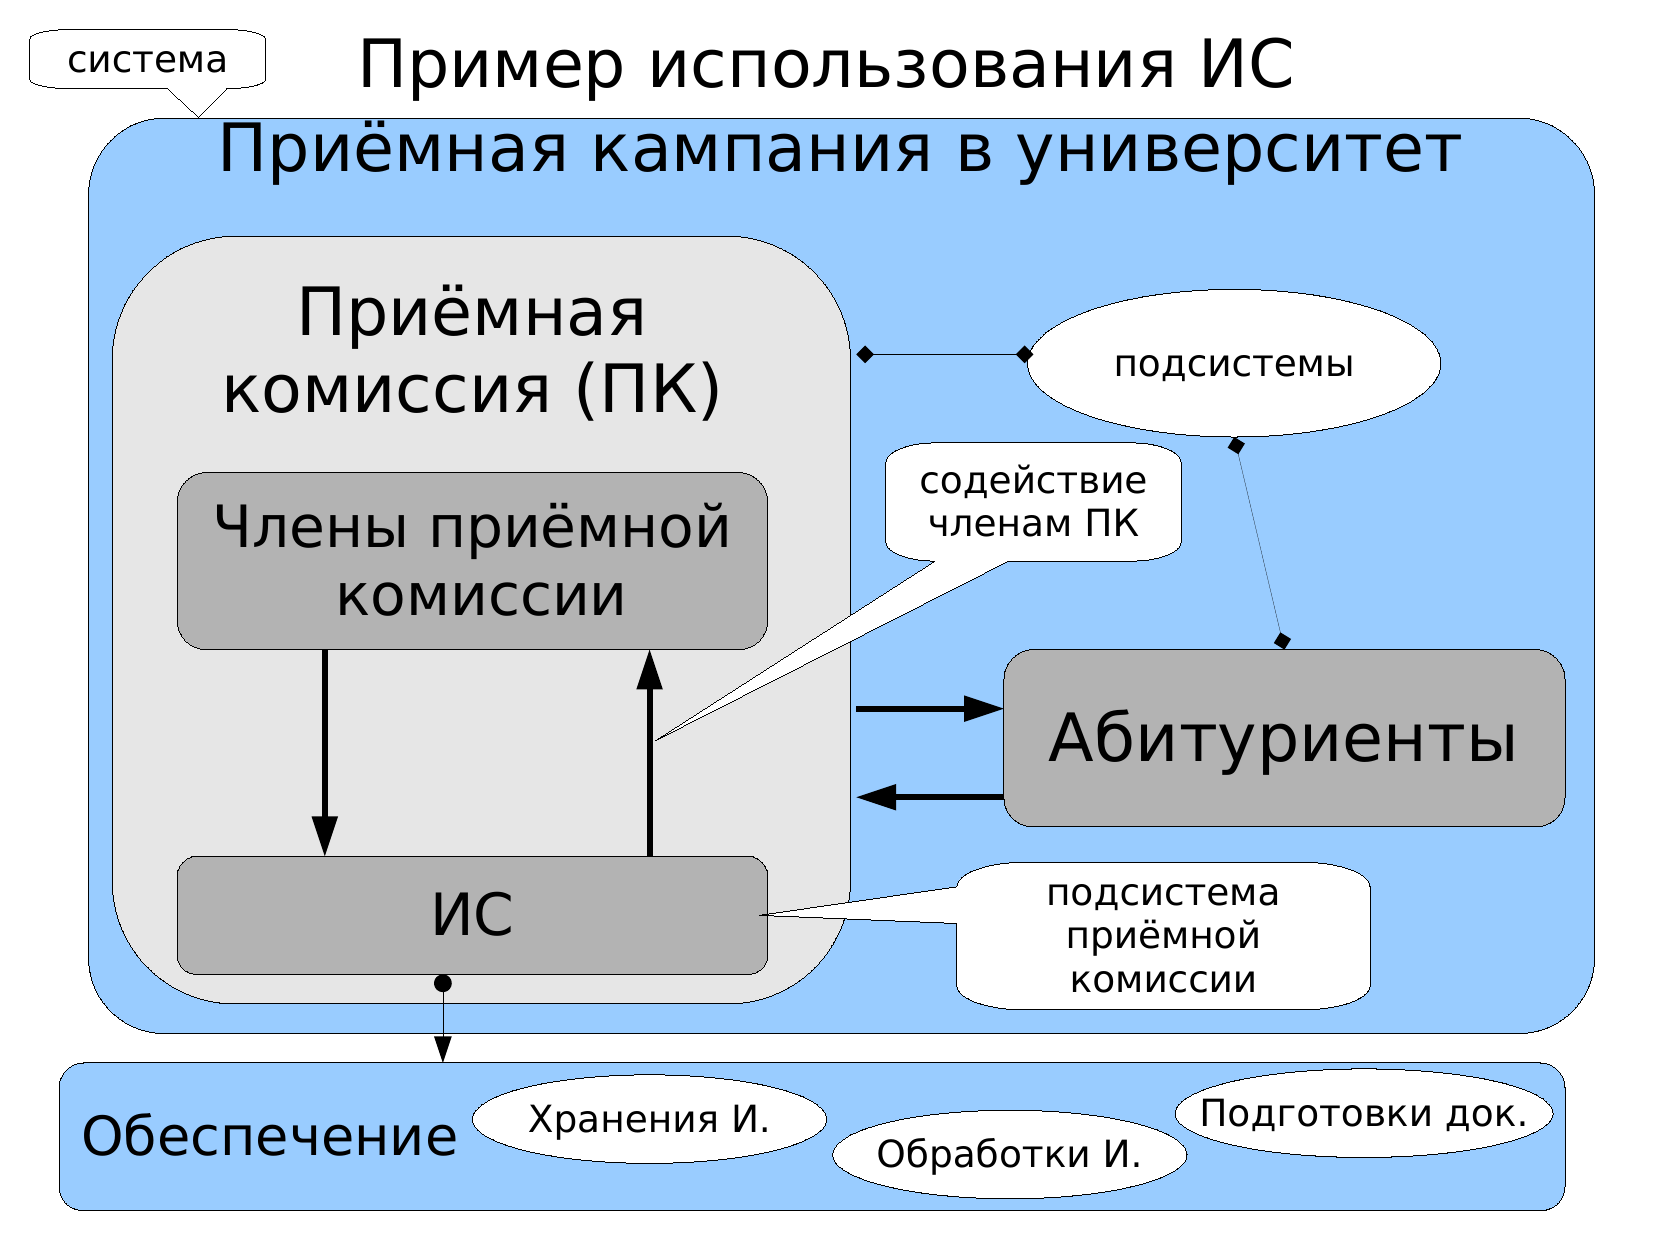

Пример использования ИС
система
Приёмная кампания в университет
Приёмная комиссия (ПК)
подсистемы
содействие
членам ПК
Члены приёмной
 комиссии
Абитуриенты
ИС
подсистема
приёмной
комиссии
Обеспечение
Подготовки док.
Хранения И.
Обработки И.